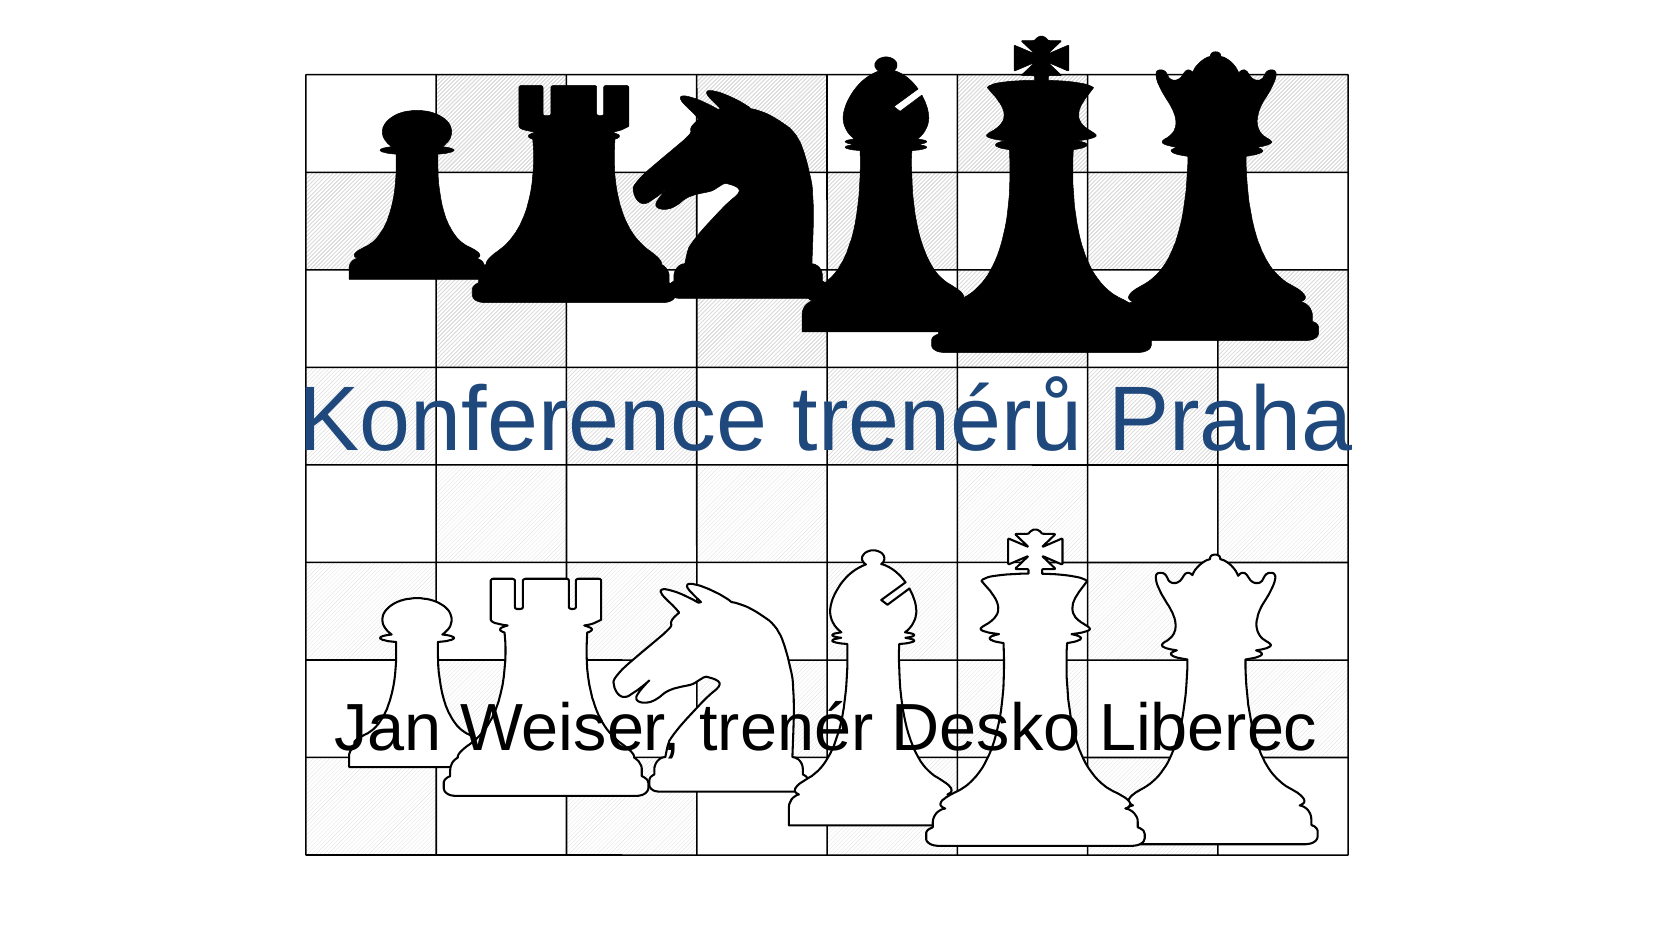

# Konference trenérů Praha
Jan Weiser, trenér Desko Liberec